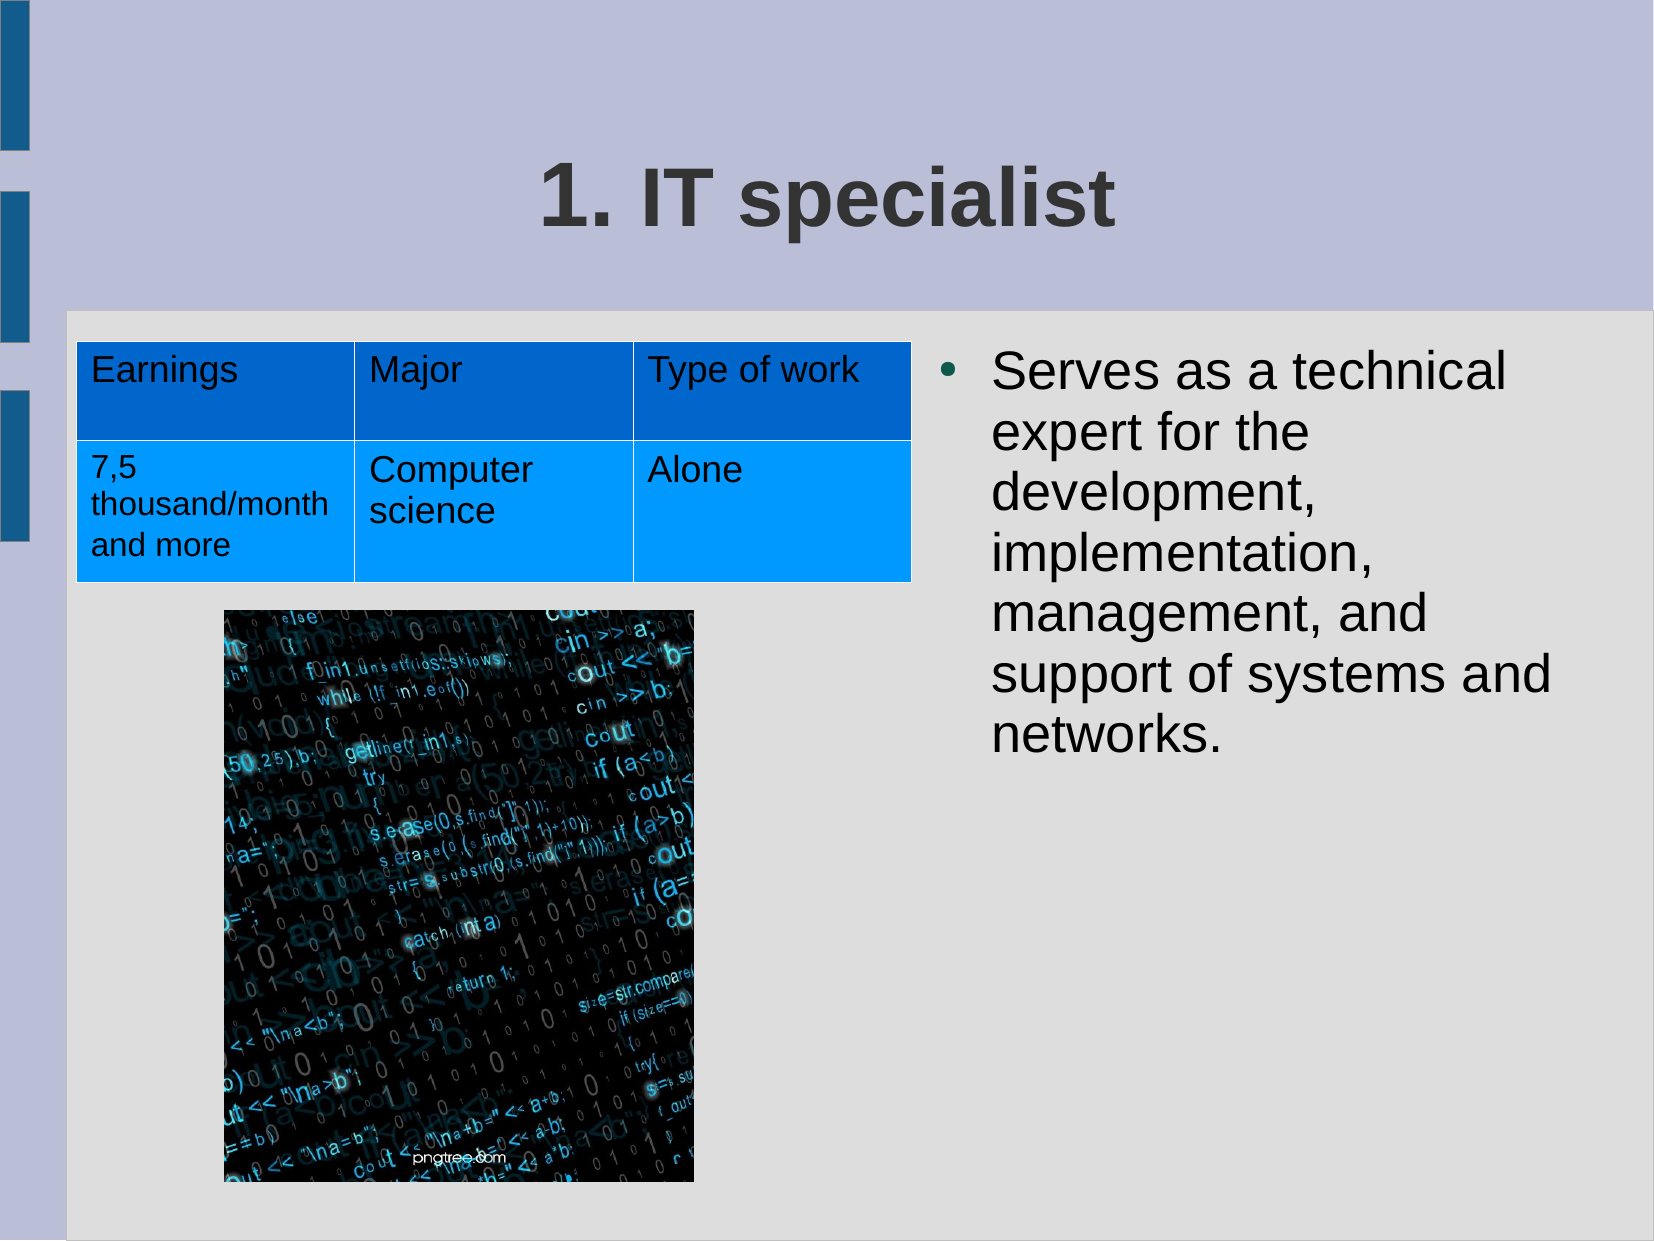

# 1. IT specialist
Serves as a technical expert for the development, implementation, management, and support of systems and networks.
| Earnings | Major | Type of work |
| --- | --- | --- |
| 7,5 thousand/month and more | Computer science | Alone |